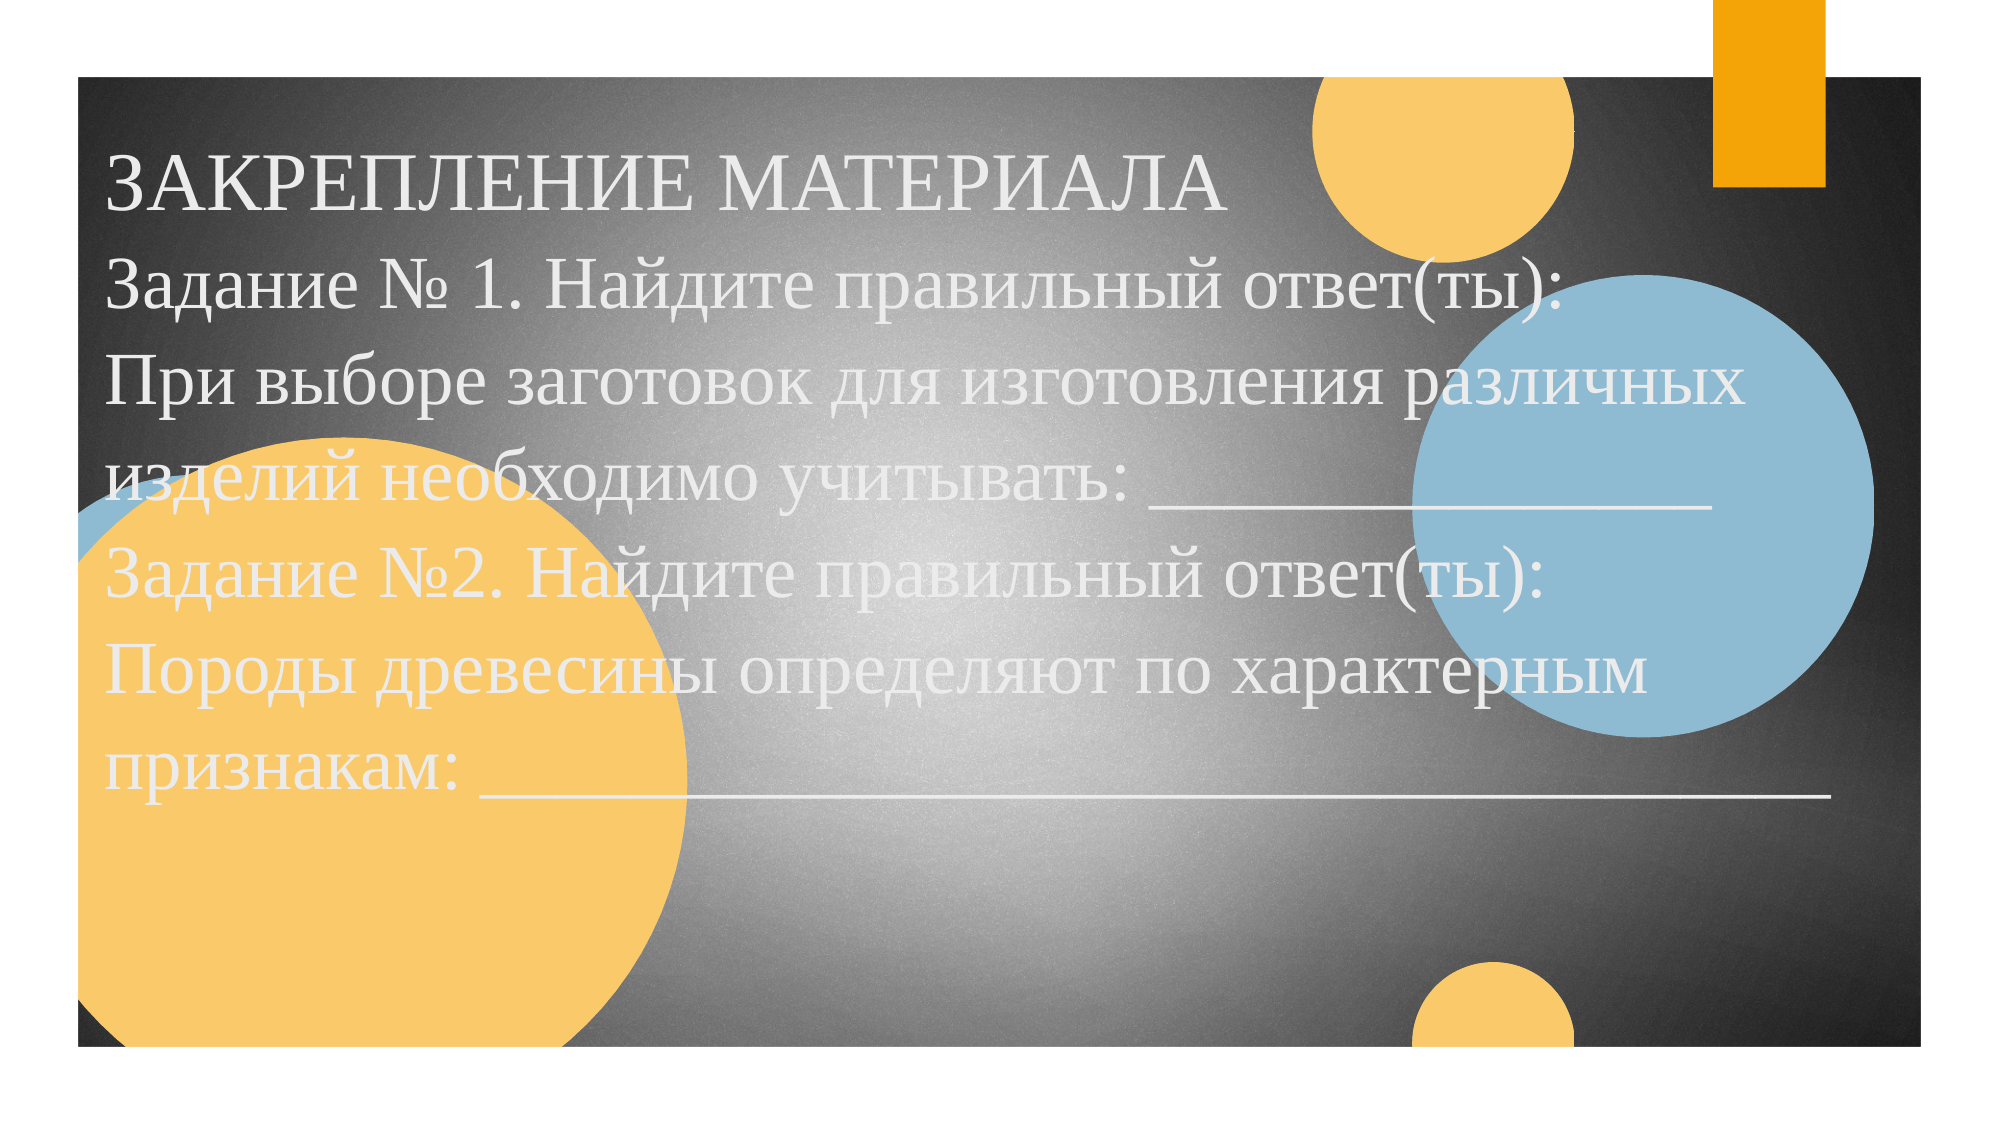

# ЗАКРЕПЛЕНИЕ МАТЕРИАЛА Задание № 1. Найдите правильный ответ(ты): При выборе заготовок для изготовления различных изделий необходимо учитывать: _______________ Задание №2. Найдите правильный ответ(ты): Породы древесины определяют по характерным признакам: ____________________________________